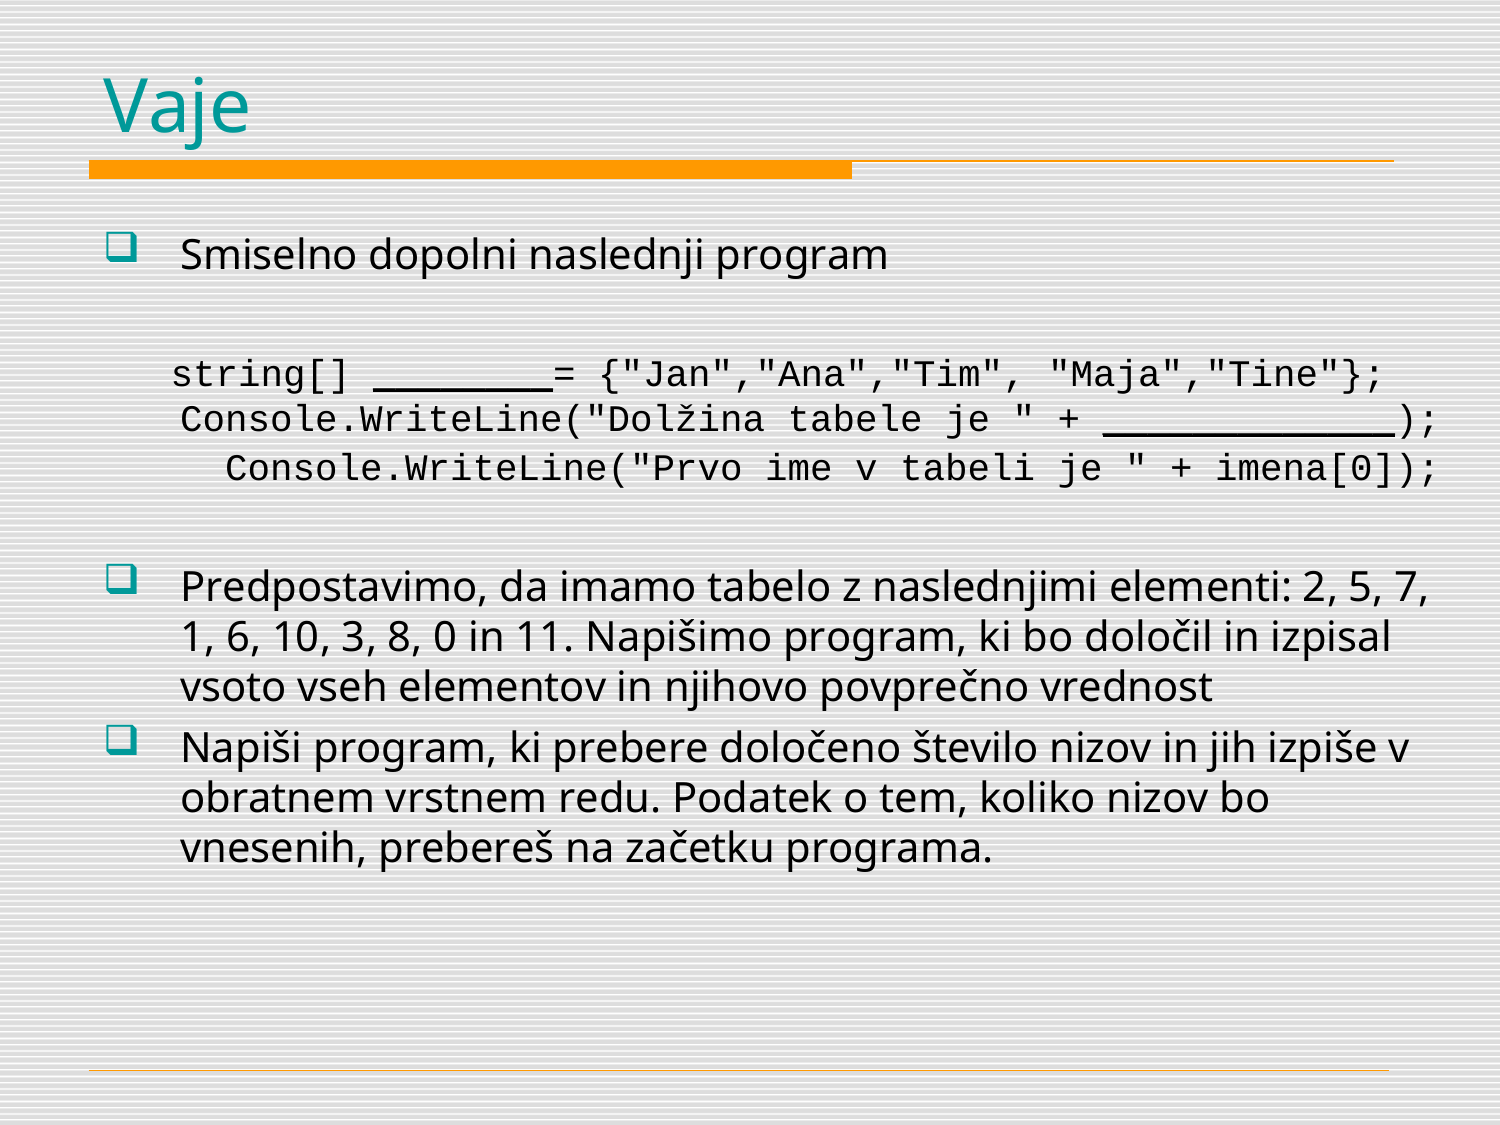

# Vaje
Smiselno dopolni naslednji program
 string[] ________= {"Jan","Ana","Tim", "Maja","Tine"}; Console.WriteLine("Dolžina tabele je " + _____________); Console.WriteLine("Prvo ime v tabeli je " + imena[0]);
Predpostavimo, da imamo tabelo z naslednjimi elementi: 2, 5, 7, 1, 6, 10, 3, 8, 0 in 11. Napišimo program, ki bo določil in izpisal vsoto vseh elementov in njihovo povprečno vrednost
Napiši program, ki prebere določeno število nizov in jih izpiše v obratnem vrstnem redu. Podatek o tem, koliko nizov bo vnesenih, prebereš na začetku programa.